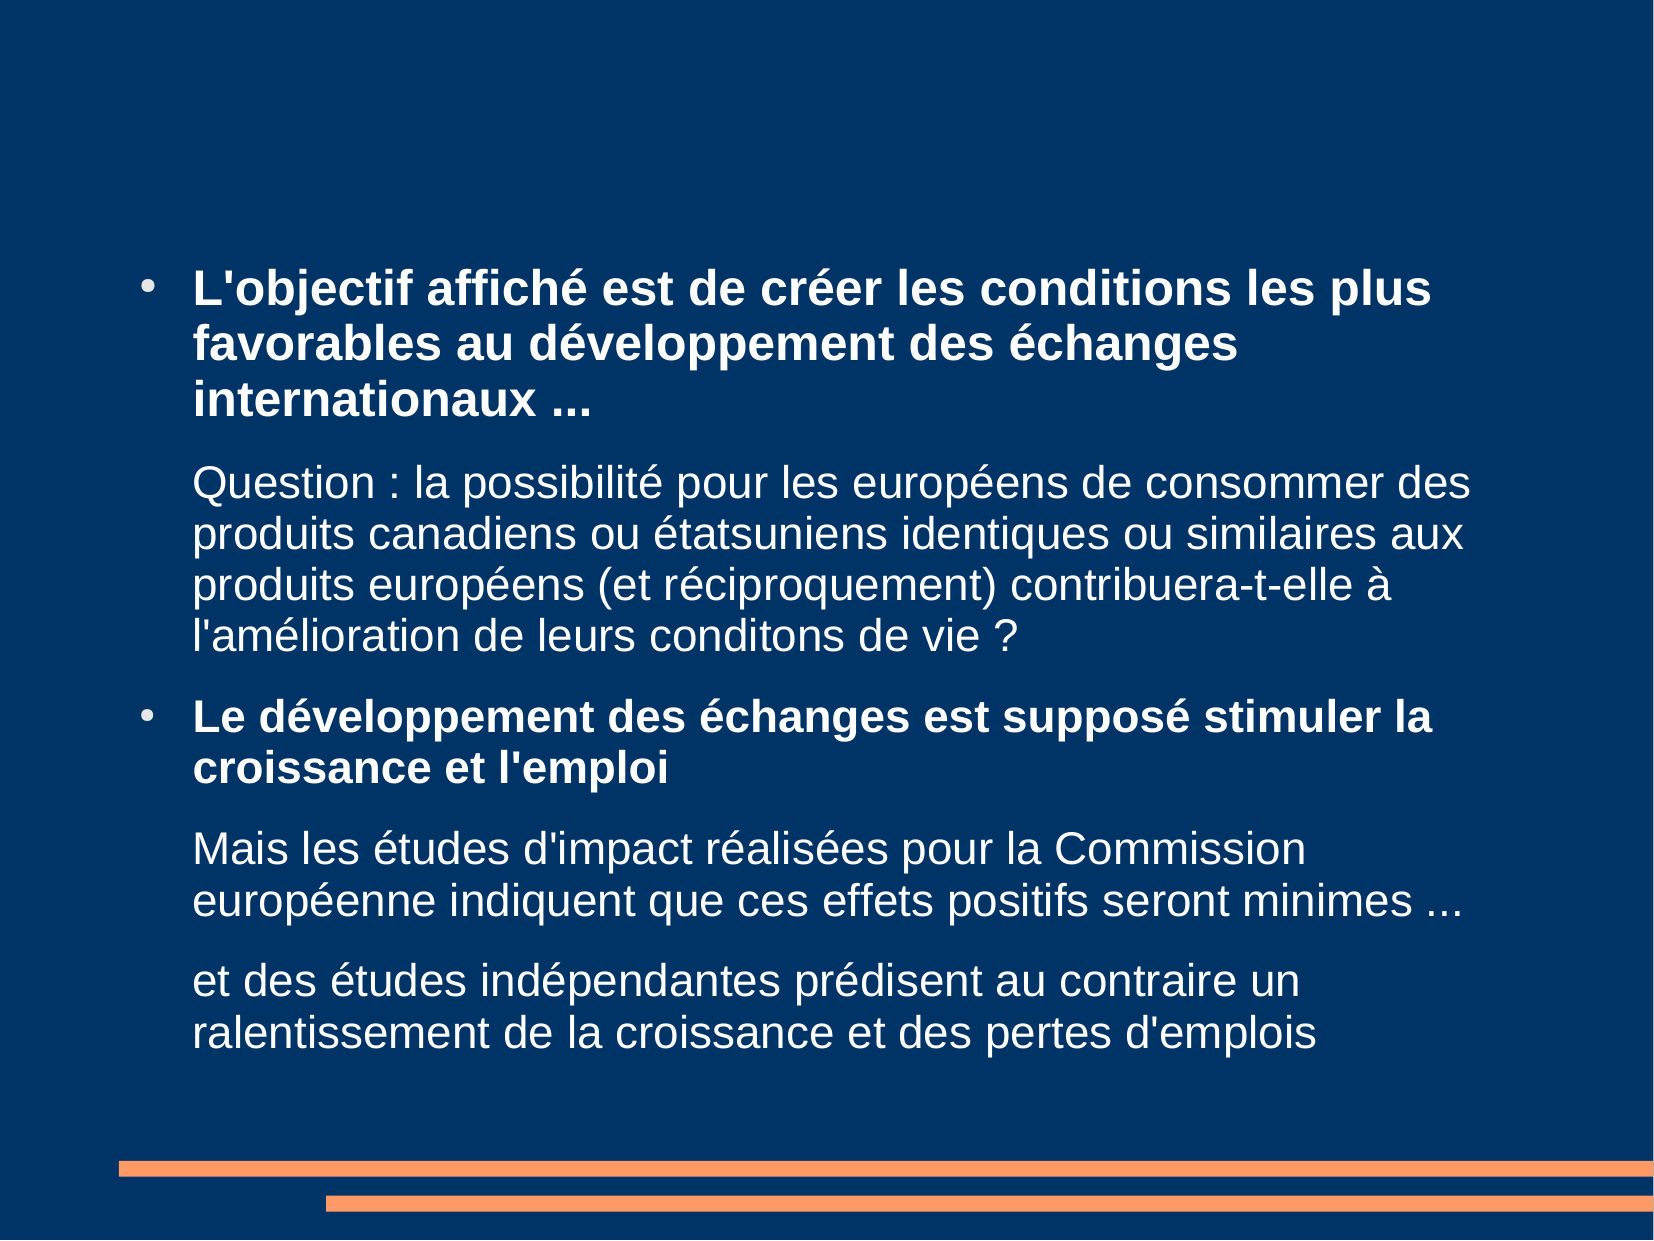

#
L'objectif affiché est de créer les conditions les plus favorables au développement des échanges internationaux ...
Question : la possibilité pour les européens de consommer des produits canadiens ou étatsuniens identiques ou similaires aux produits européens (et réciproquement) contribuera-t-elle à l'amélioration de leurs conditons de vie ?
Le développement des échanges est supposé stimuler la croissance et l'emploi
Mais les études d'impact réalisées pour la Commission européenne indiquent que ces effets positifs seront minimes ...
et des études indépendantes prédisent au contraire un ralentissement de la croissance et des pertes d'emplois